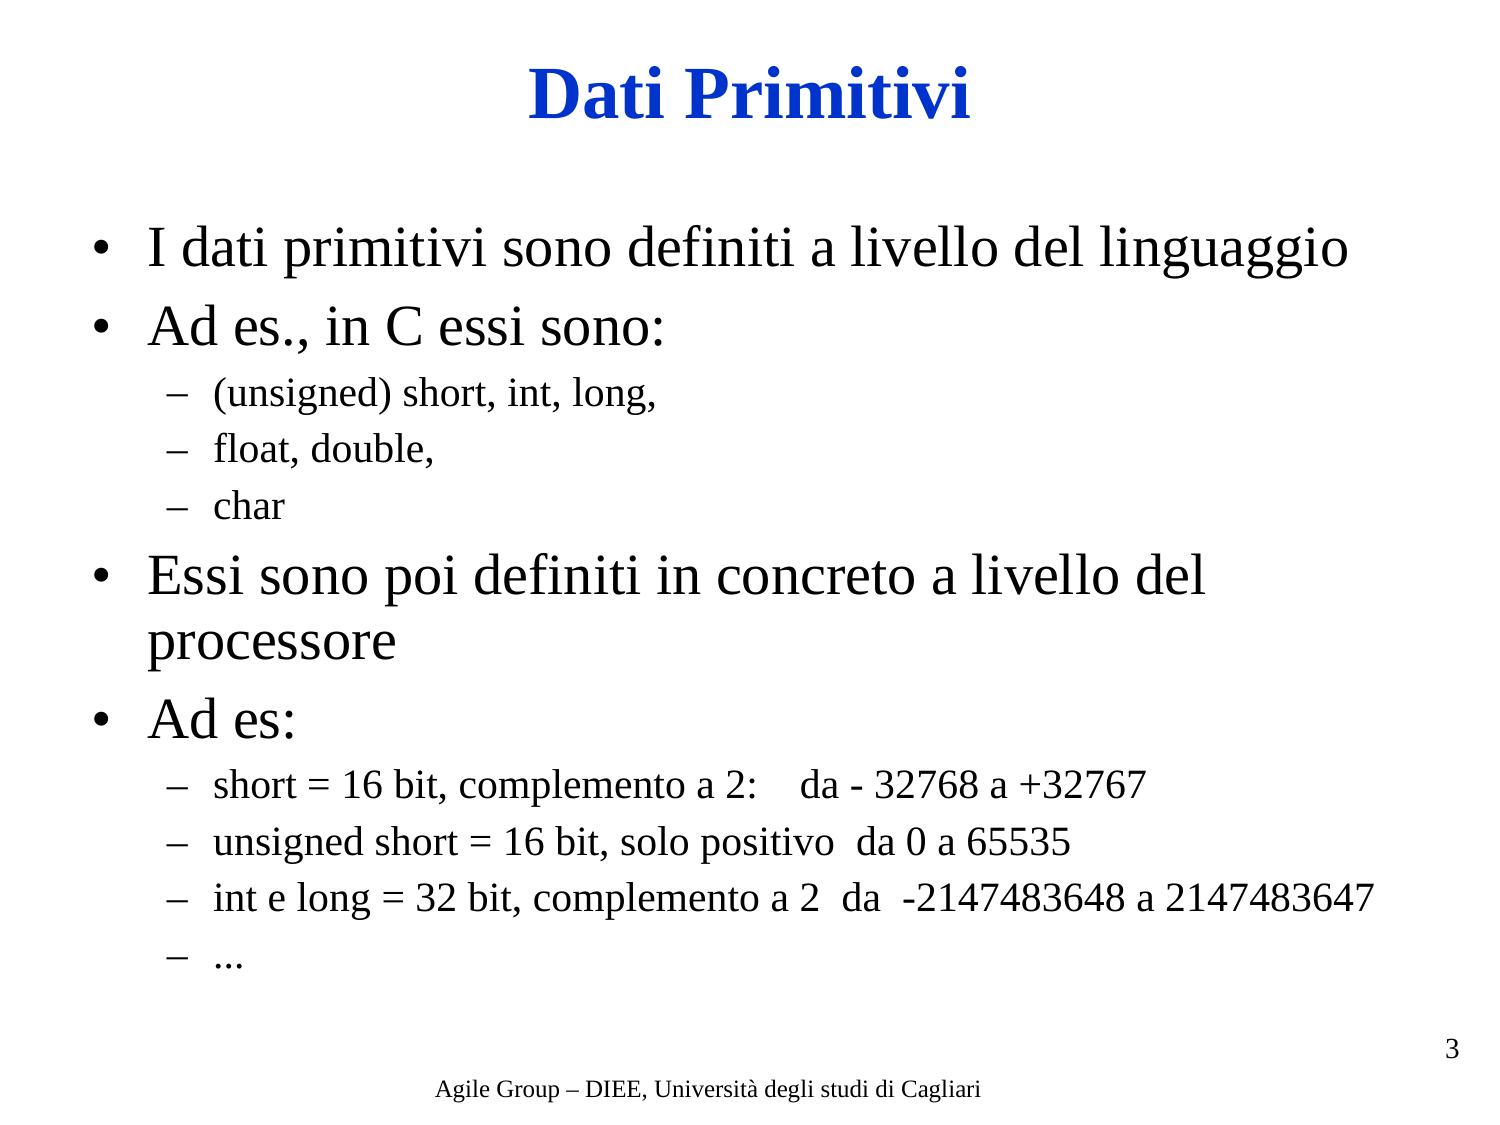

# Dati Primitivi
I dati primitivi sono definiti a livello del linguaggio
Ad es., in C essi sono:
(unsigned) short, int, long,
float, double,
char
Essi sono poi definiti in concreto a livello del processore
Ad es:
short = 16 bit, complemento a 2: da - 32768 a +32767
unsigned short = 16 bit, solo positivo da 0 a 65535
int e long = 32 bit, complemento a 2 da -2147483648 a 2147483647
...
3